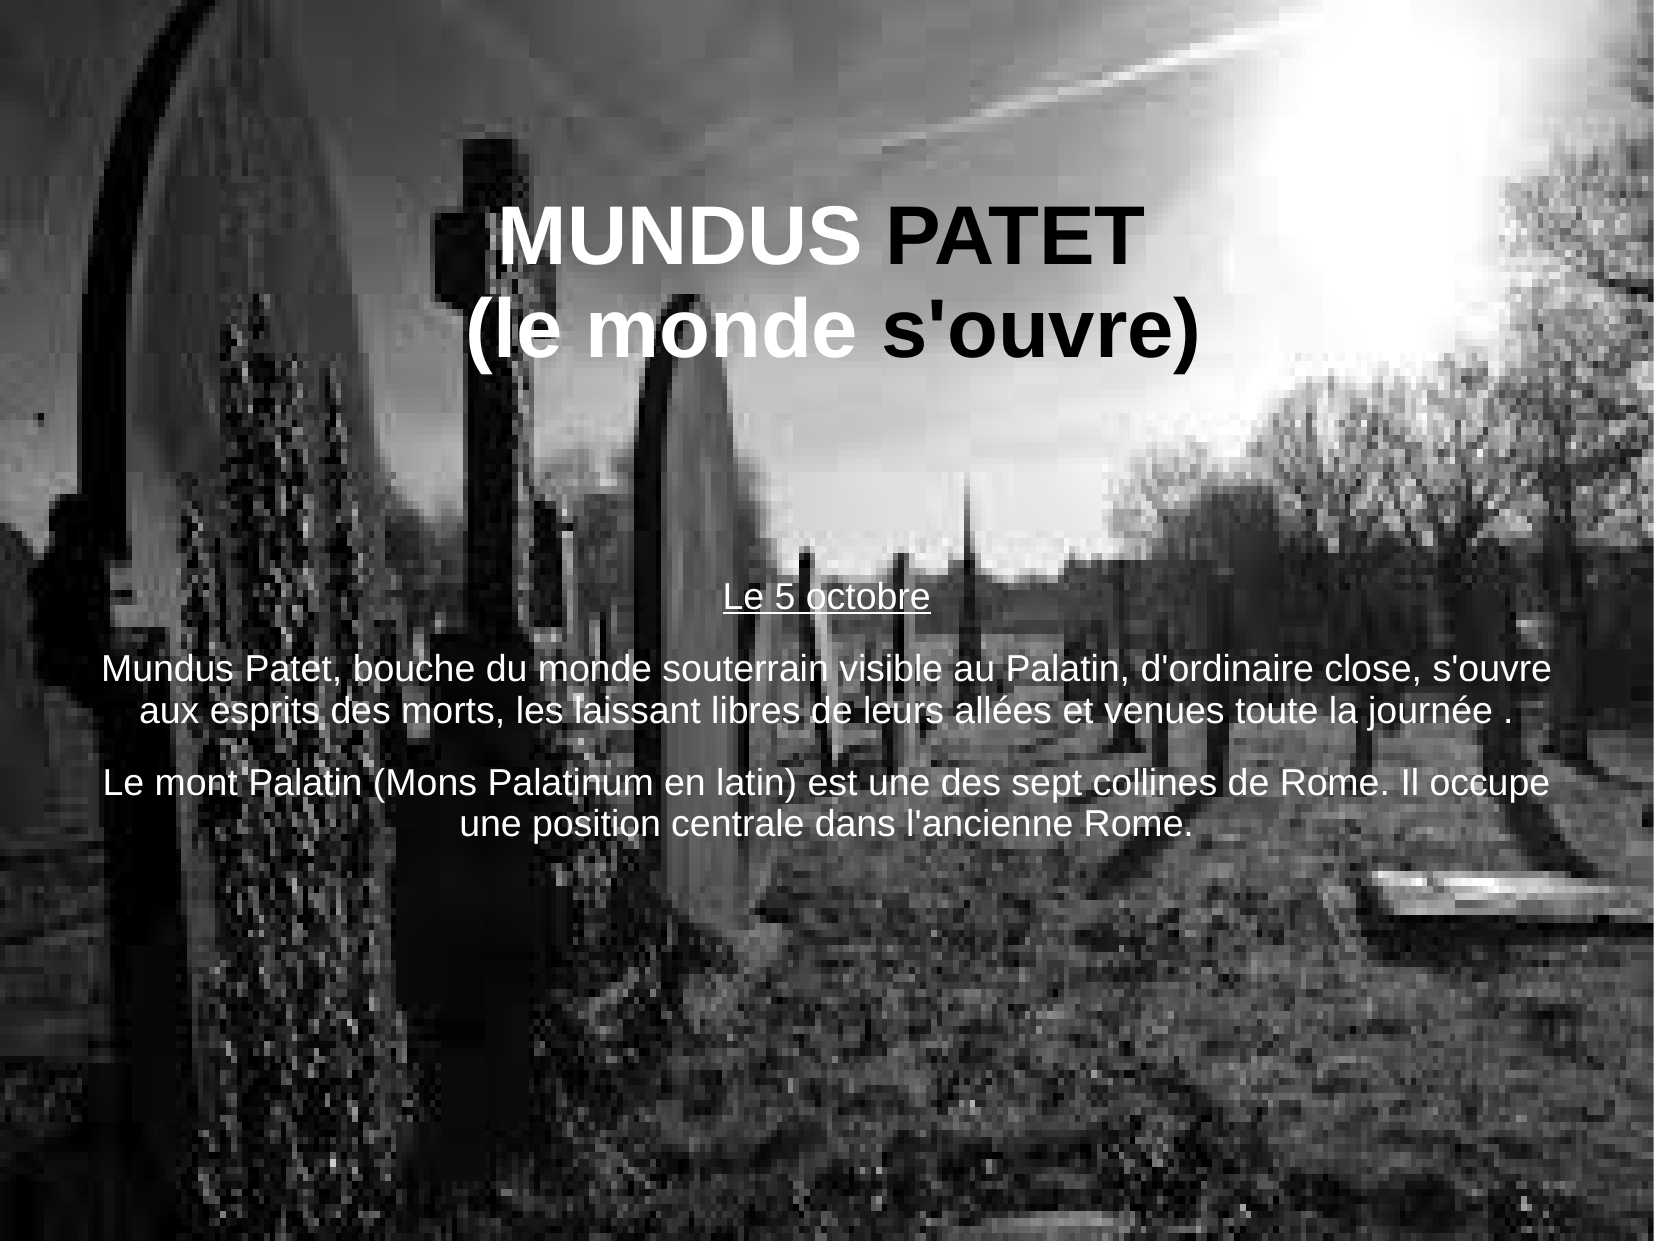

# MUNDUS PATET (le monde s'ouvre)
Le 5 octobre
Mundus Patet, bouche du monde souterrain visible au Palatin, d'ordinaire close, s'ouvre aux esprits des morts, les laissant libres de leurs allées et venues toute la journée .
Le mont Palatin (Mons Palatinum en latin) est une des sept collines de Rome. Il occupe une position centrale dans l'ancienne Rome.